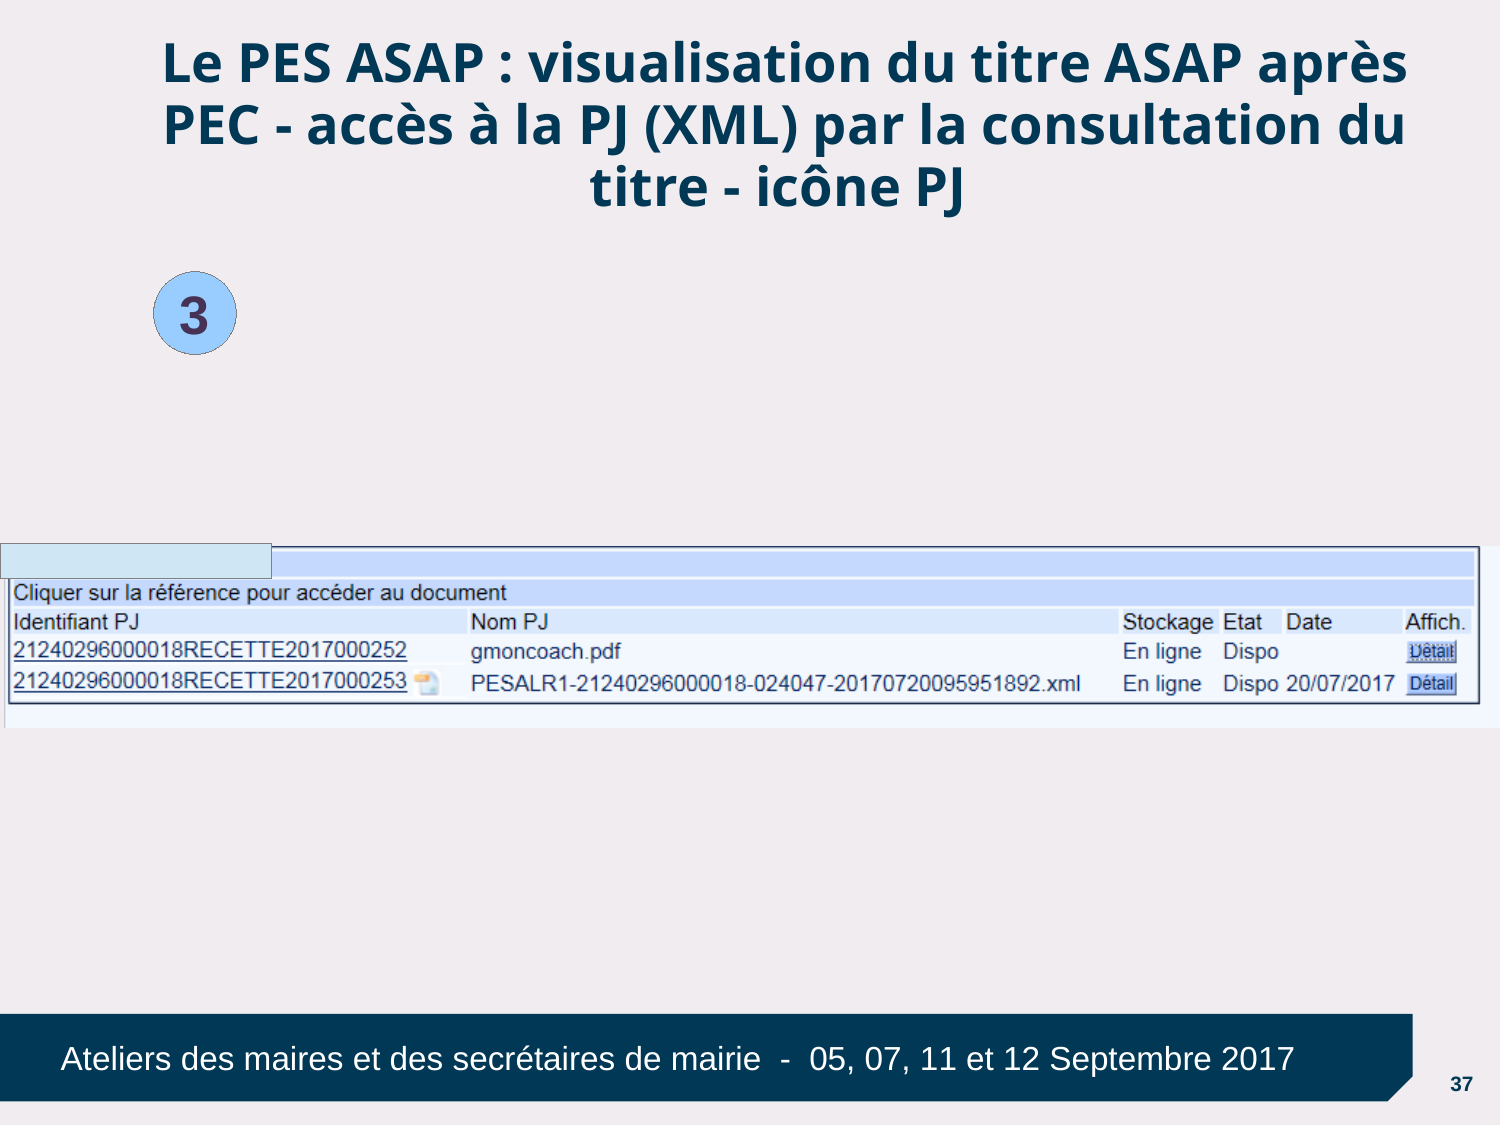

# Le PES ASAP : visualisation du titre ASAP après PEC - accès à la PJ (XML) par la consultation du titre - icône PJ
3